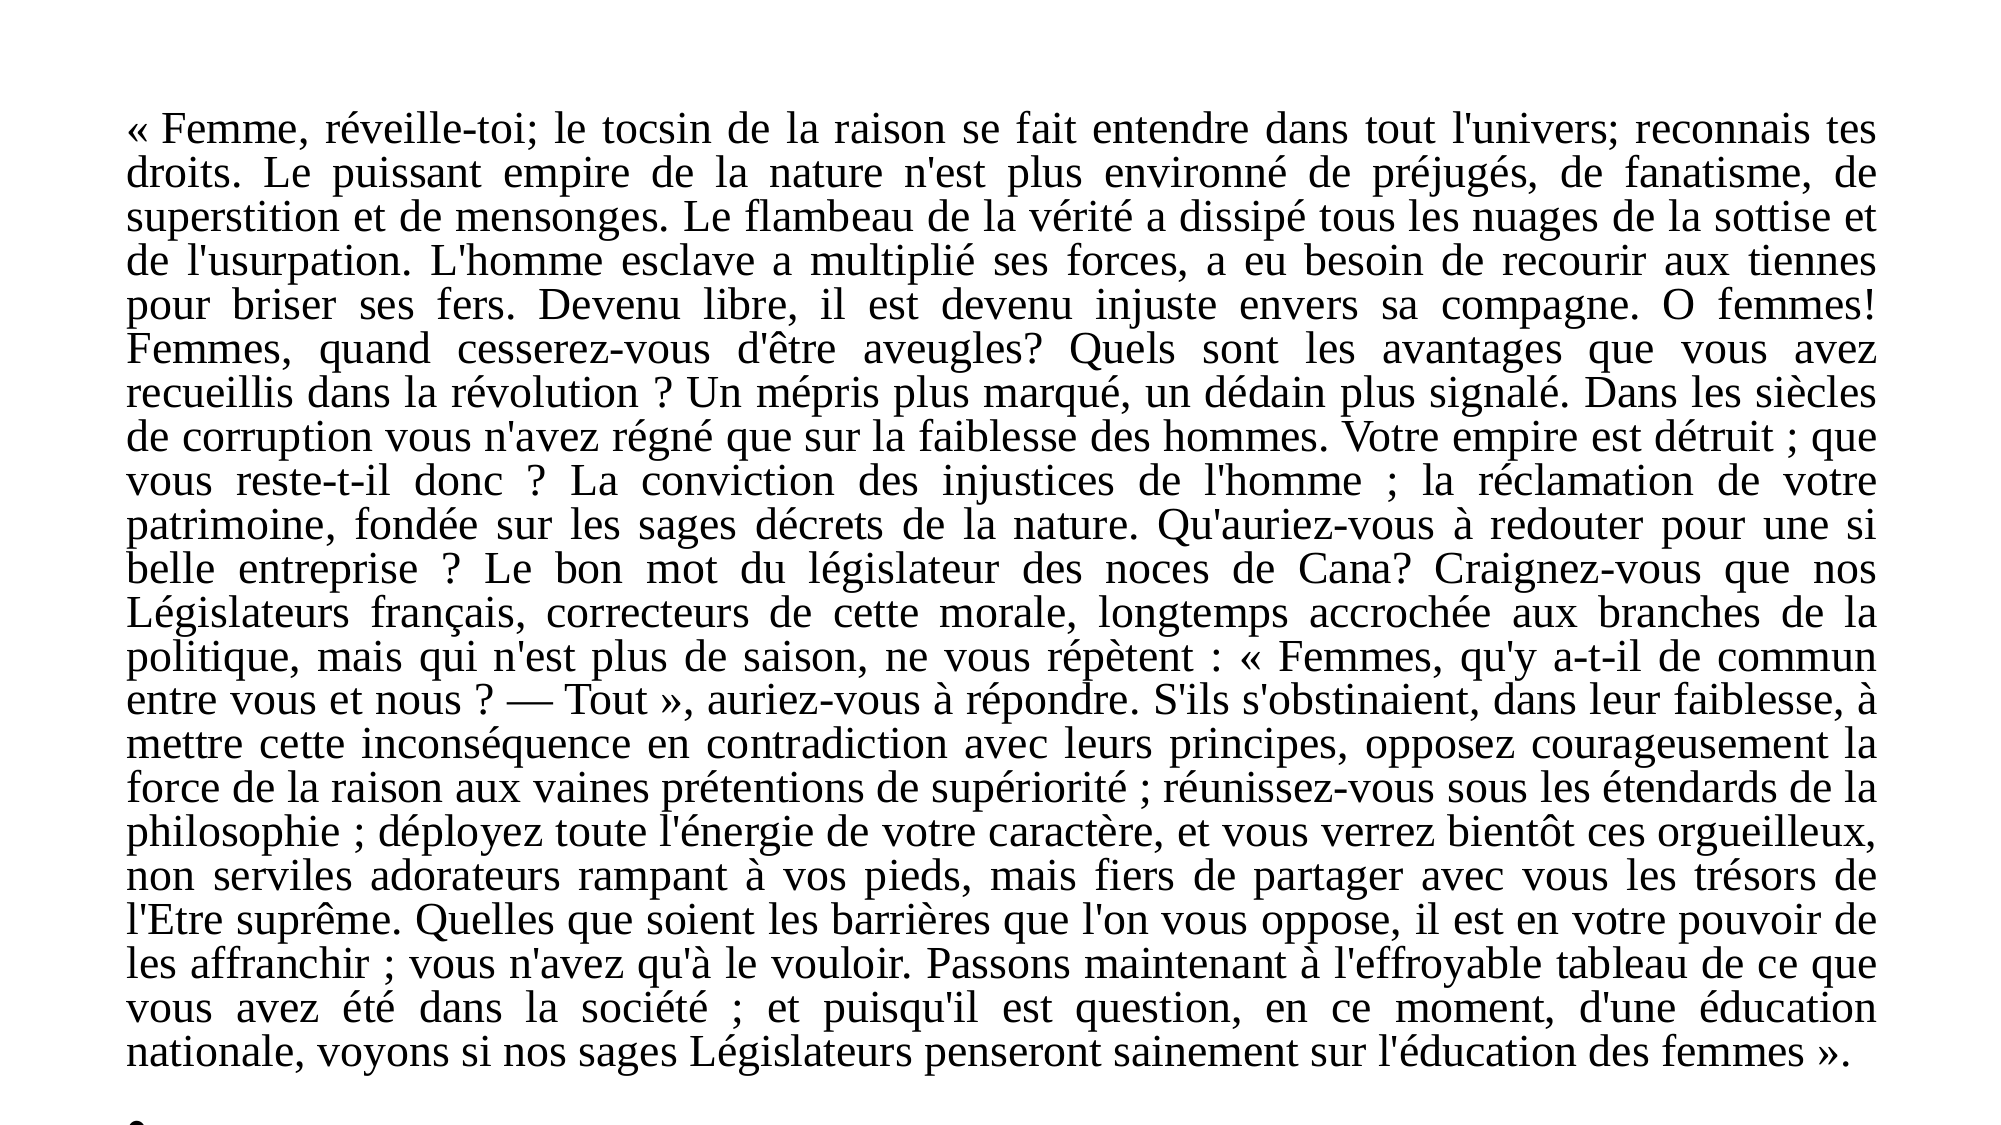

#
« Femme, réveille-toi; le tocsin de la raison se fait entendre dans tout l'univers; reconnais tes droits. Le puissant empire de la nature n'est plus environné de préjugés, de fanatisme, de superstition et de mensonges. Le flambeau de la vérité a dissipé tous les nuages de la sottise et de l'usurpation. L'homme esclave a multiplié ses forces, a eu besoin de recourir aux tiennes pour briser ses fers. Devenu libre, il est devenu injuste envers sa compagne. O femmes! Femmes, quand cesserez-vous d'être aveugles? Quels sont les avantages que vous avez recueillis dans la révolution ? Un mépris plus marqué, un dédain plus signalé. Dans les siècles de corruption vous n'avez régné que sur la faiblesse des hommes. Votre empire est détruit ; que vous reste-t-il donc ? La conviction des injustices de l'homme ; la réclamation de votre patrimoine, fondée sur les sages décrets de la nature. Qu'auriez-vous à redouter pour une si belle entreprise ? Le bon mot du législateur des noces de Cana? Craignez-vous que nos Législateurs français, correcteurs de cette morale, longtemps accrochée aux branches de la politique, mais qui n'est plus de saison, ne vous répètent : « Femmes, qu'y a-t-il de commun entre vous et nous ? — Tout », auriez-vous à répondre. S'ils s'obstinaient, dans leur faiblesse, à mettre cette inconséquence en contradiction avec leurs principes, opposez courageusement la force de la raison aux vaines prétentions de supériorité ; réunissez-vous sous les étendards de la philosophie ; déployez toute l'énergie de votre caractère, et vous verrez bientôt ces orgueilleux, non serviles adorateurs rampant à vos pieds, mais fiers de partager avec vous les trésors de l'Etre suprême. Quelles que soient les barrières que l'on vous oppose, il est en votre pouvoir de les affranchir ; vous n'avez qu'à le vouloir. Passons maintenant à l'effroyable tableau de ce que vous avez été dans la société ; et puisqu'il est question, en ce moment, d'une éducation nationale, voyons si nos sages Législateurs penseront sainement sur l'éducation des femmes ».